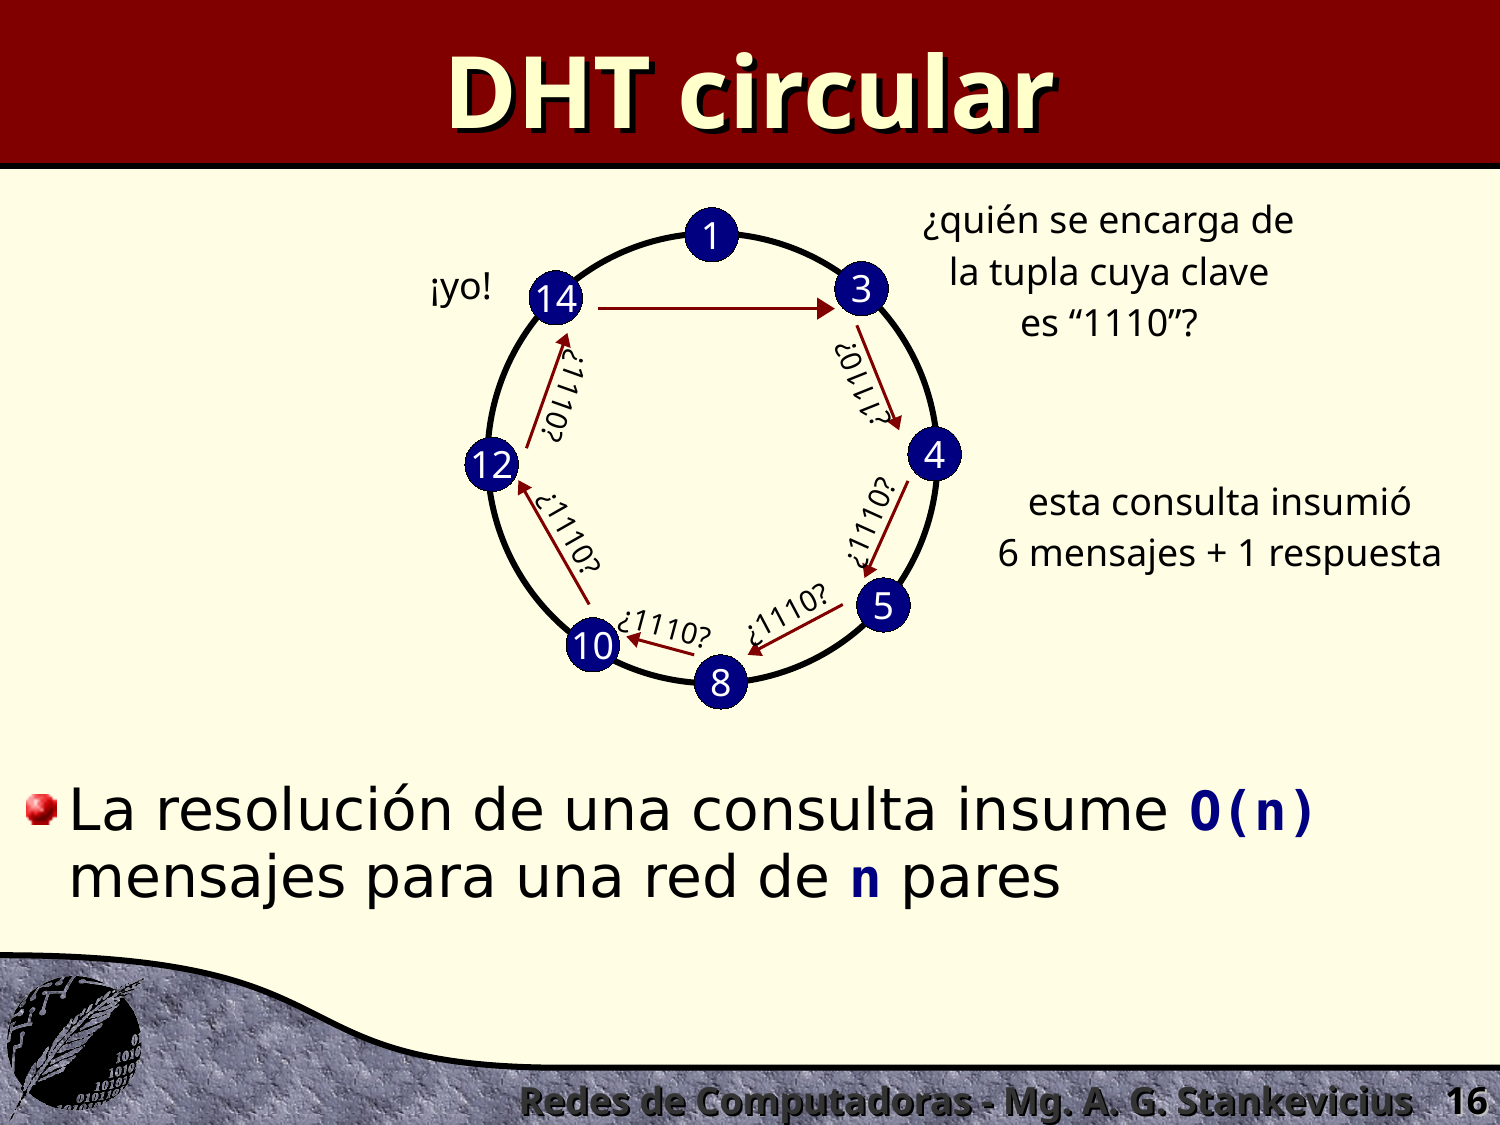

# DHT circular
¿quién se encarga de
la tupla cuya clave
es “1110”?
La resolución de una consulta insume O(n) mensajes para una red de n pares
1
¡yo!
3
14
¿1110?
¿1110?
4
12
esta consulta insumió
6 mensajes + 1 respuesta
¿1110?
¿1110?
5
¿1110?
10
¿1110?
8
16